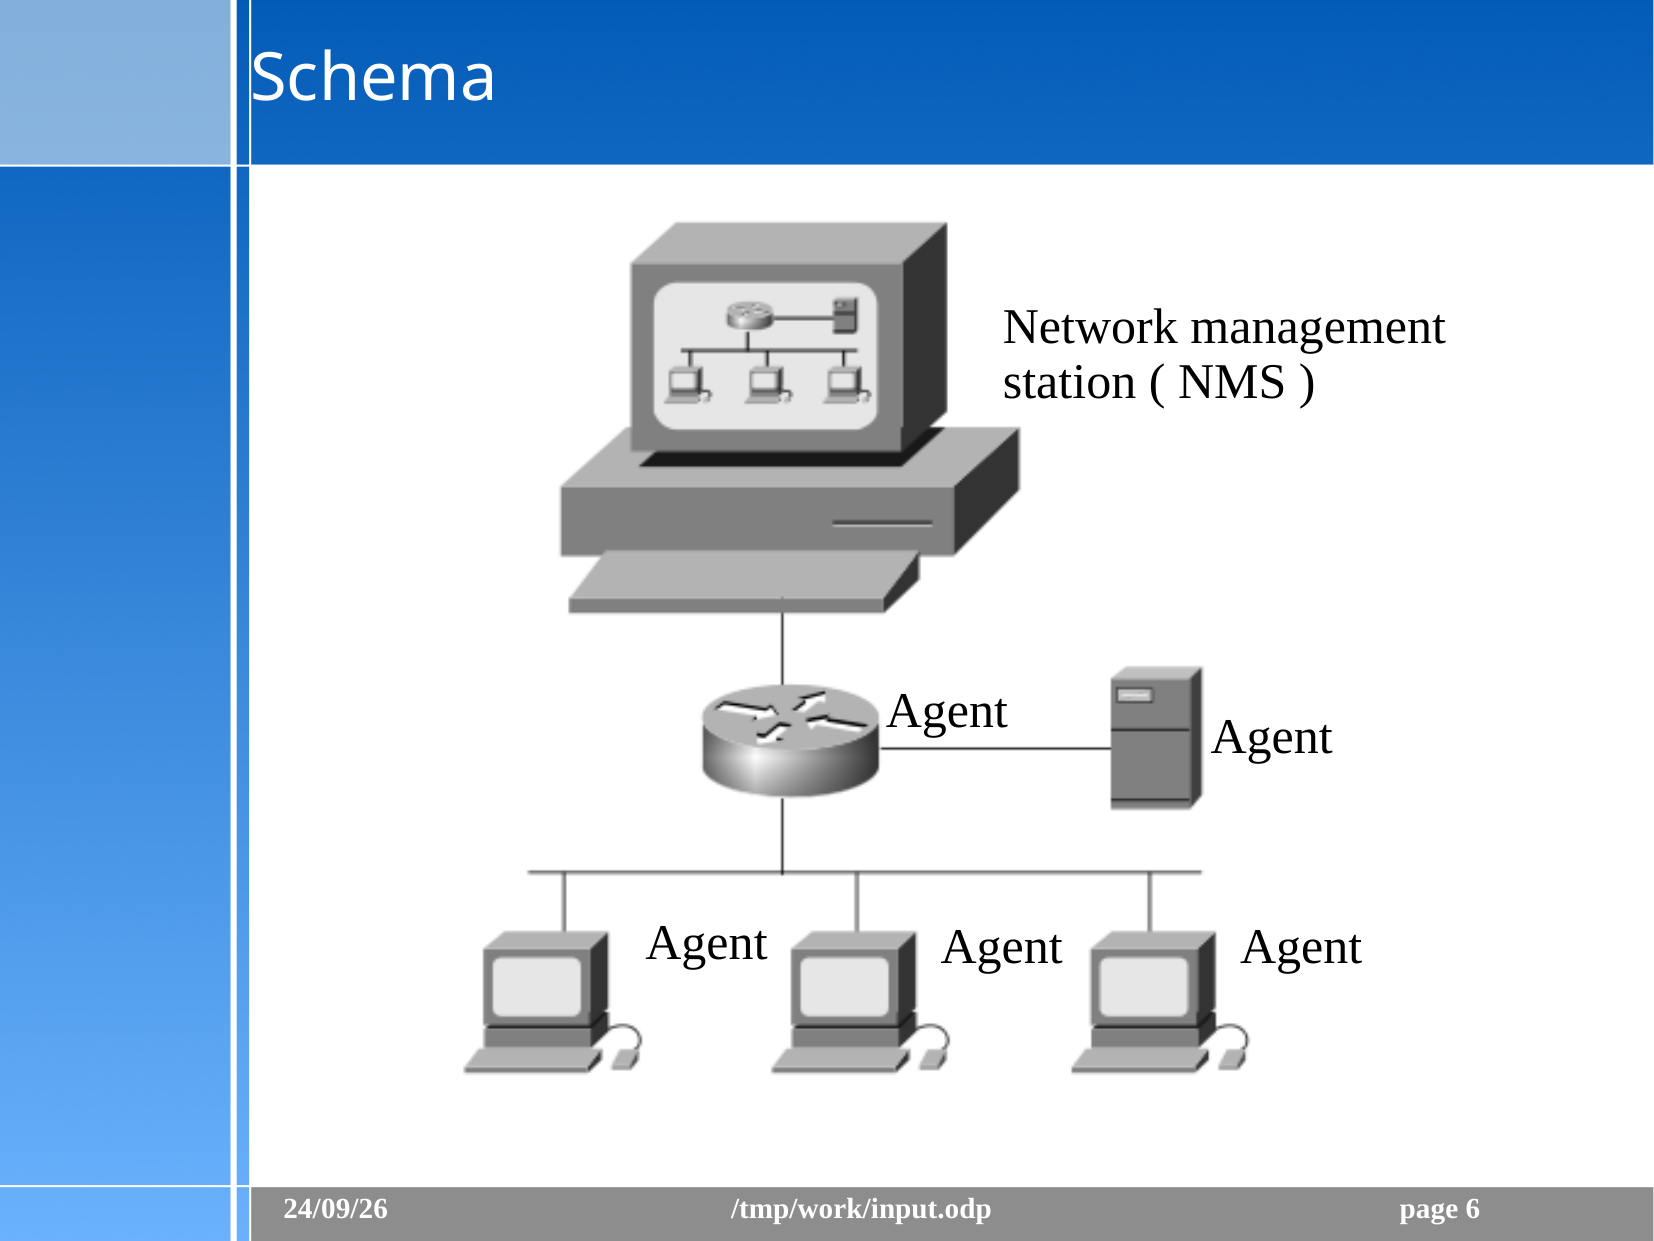

# Schema
Network management
station ( NMS )
Agent
Agent
Agent
Agent
Agent